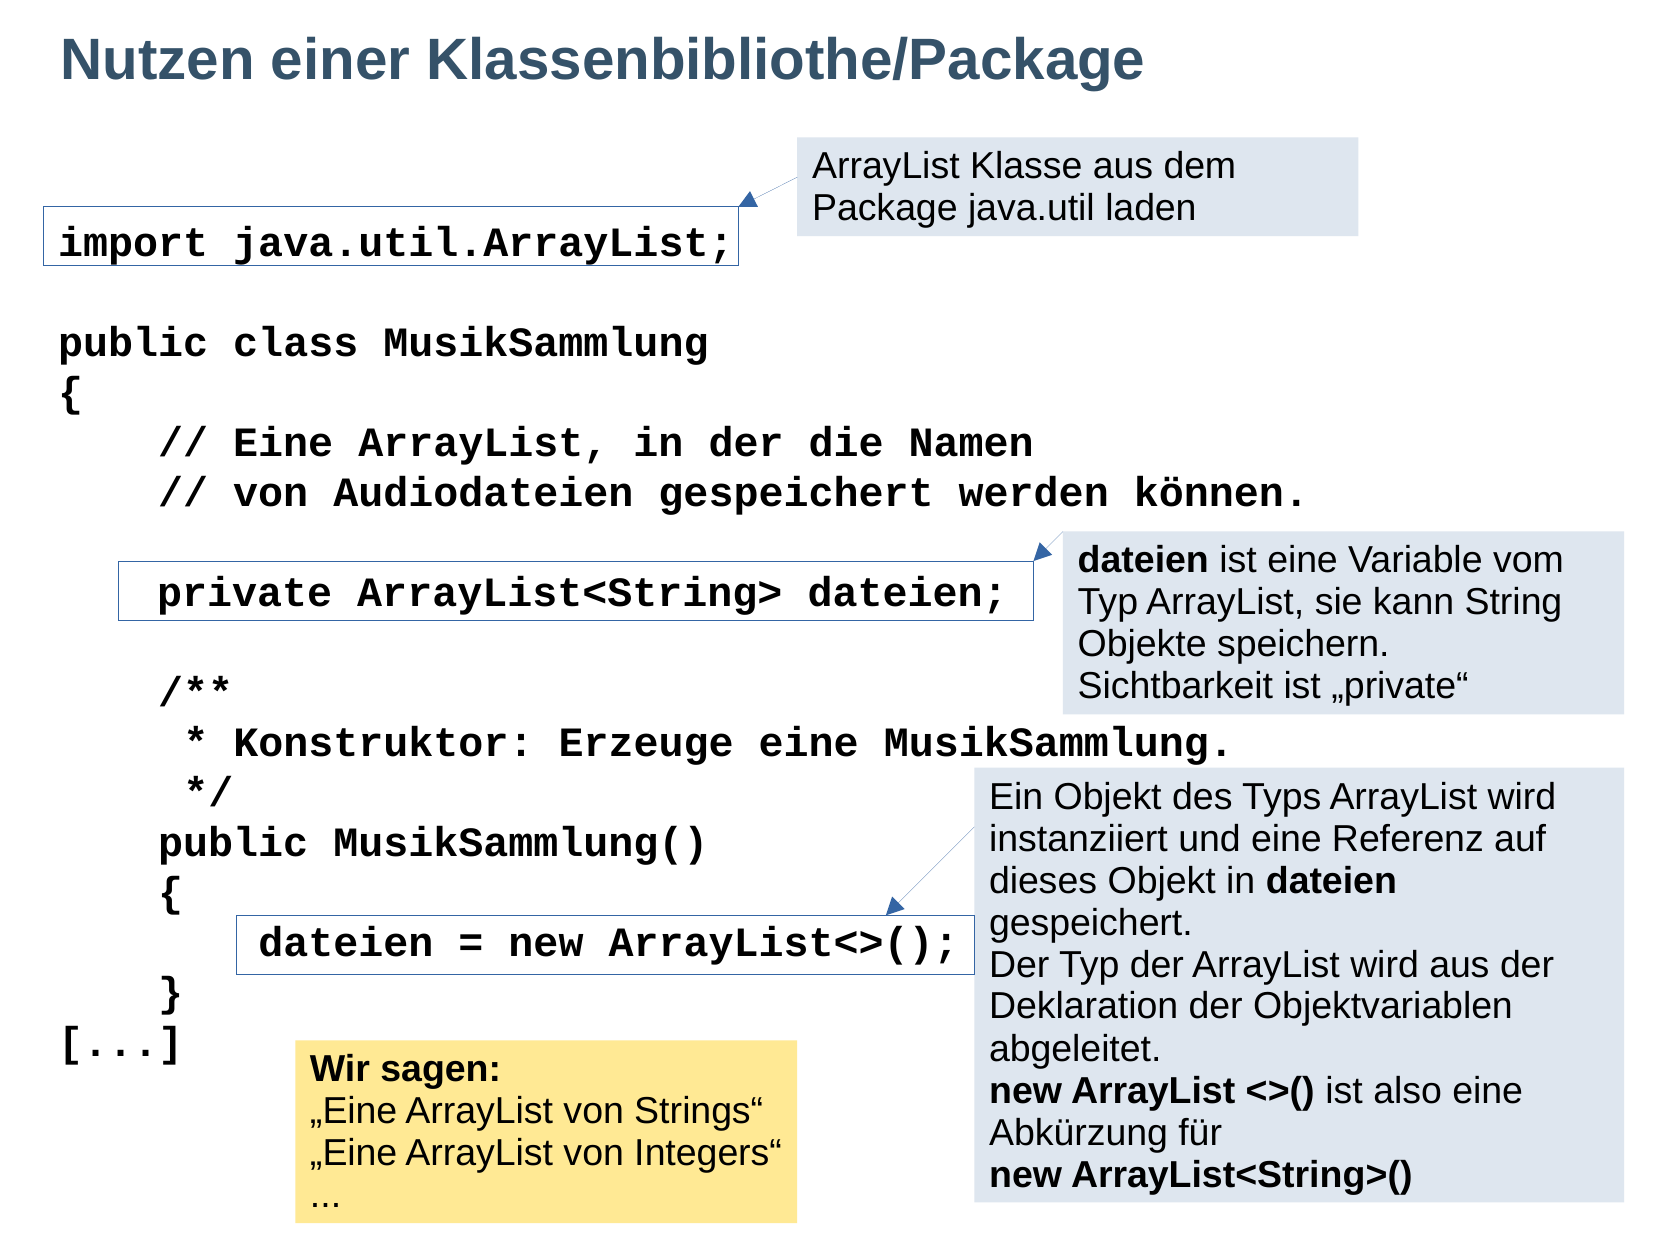

Nutzen einer Klassenbibliothe/Package
ArrayList Klasse aus dem Package java.util laden
import java.util.ArrayList;
public class MusikSammlung
{
 // Eine ArrayList, in der die Namen
 // von Audiodateien gespeichert werden können.
	 private ArrayList<String> dateien;
 /**
 * Konstruktor: Erzeuge eine MusikSammlung.
 */
 public MusikSammlung()
 {
 dateien = new ArrayList<>();
 }
[...]
dateien ist eine Variable vom Typ ArrayList, sie kann String Objekte speichern.
Sichtbarkeit ist „private“
Ein Objekt des Typs ArrayList wird instanziiert und eine Referenz auf dieses Objekt in dateien gespeichert.
Der Typ der ArrayList wird aus der Deklaration der Objektvariablen abgeleitet.
new ArrayList <>() ist also eine Abkürzung für
new ArrayList<String>()
Wir sagen:
„Eine ArrayList von Strings“
„Eine ArrayList von Integers“
...